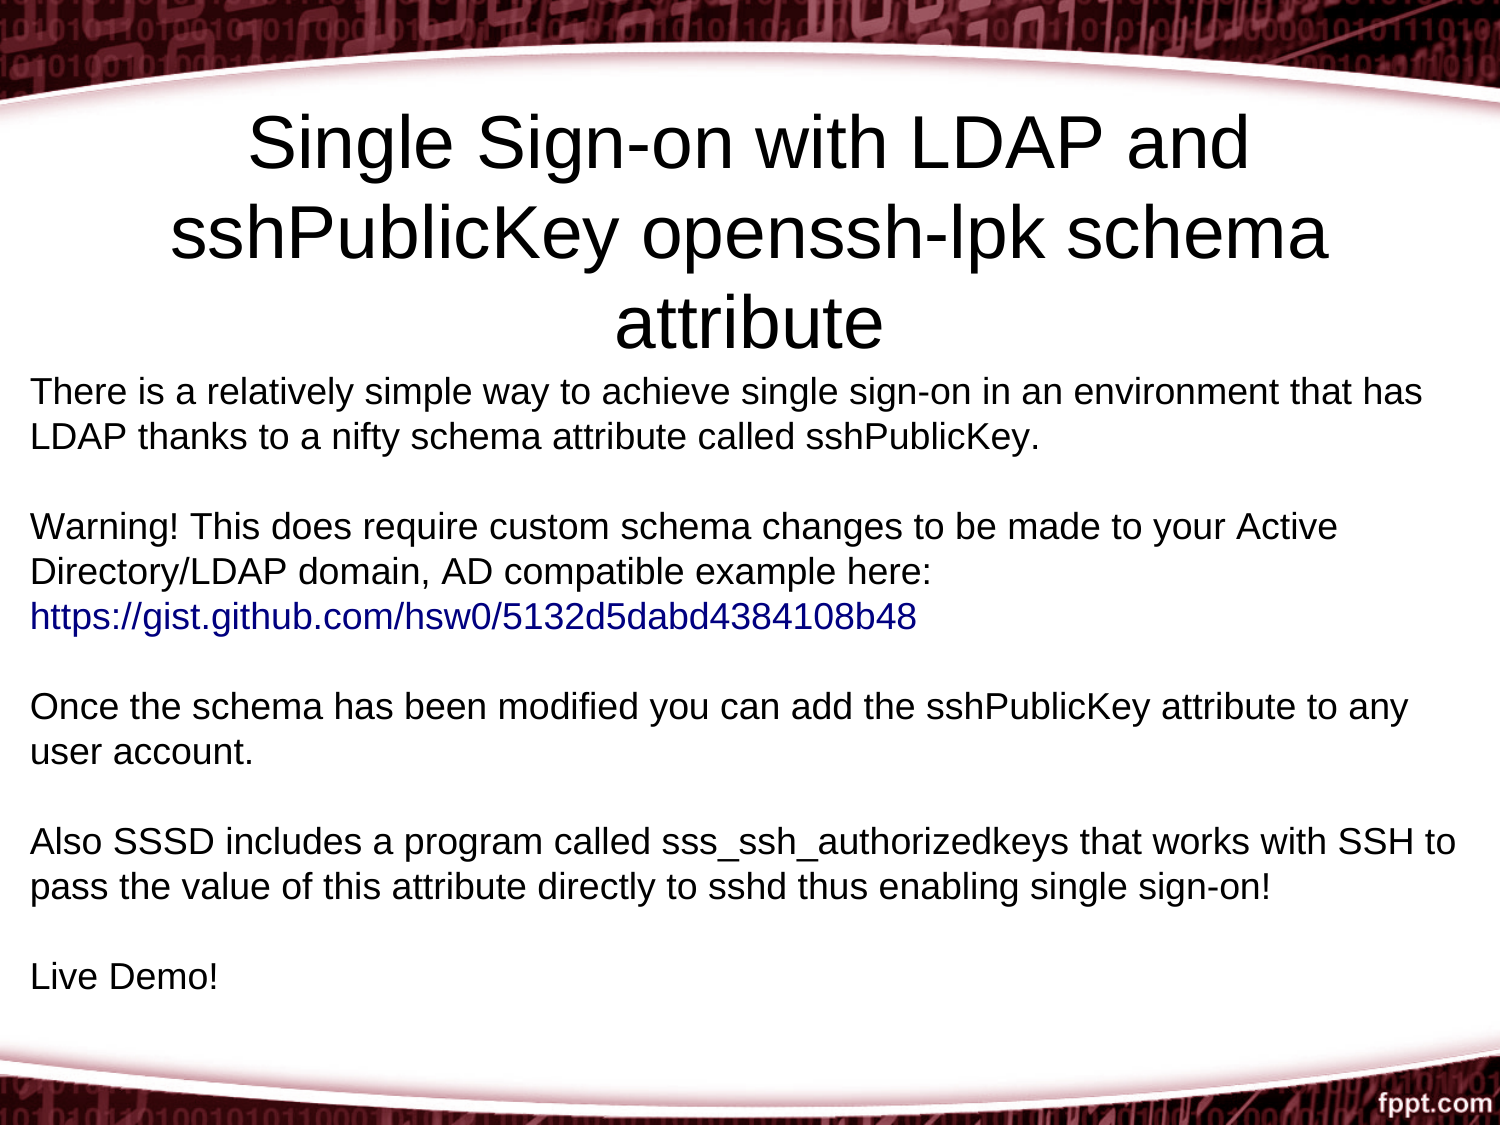

# Single Sign-on with LDAP and sshPublicKey openssh-lpk schema attribute
There is a relatively simple way to achieve single sign-on in an environment that has LDAP thanks to a nifty schema attribute called sshPublicKey.
Warning! This does require custom schema changes to be made to your Active Directory/LDAP domain, AD compatible example here: https://gist.github.com/hsw0/5132d5dabd4384108b48
Once the schema has been modified you can add the sshPublicKey attribute to any user account.
Also SSSD includes a program called sss_ssh_authorizedkeys that works with SSH to pass the value of this attribute directly to sshd thus enabling single sign-on!
Live Demo!